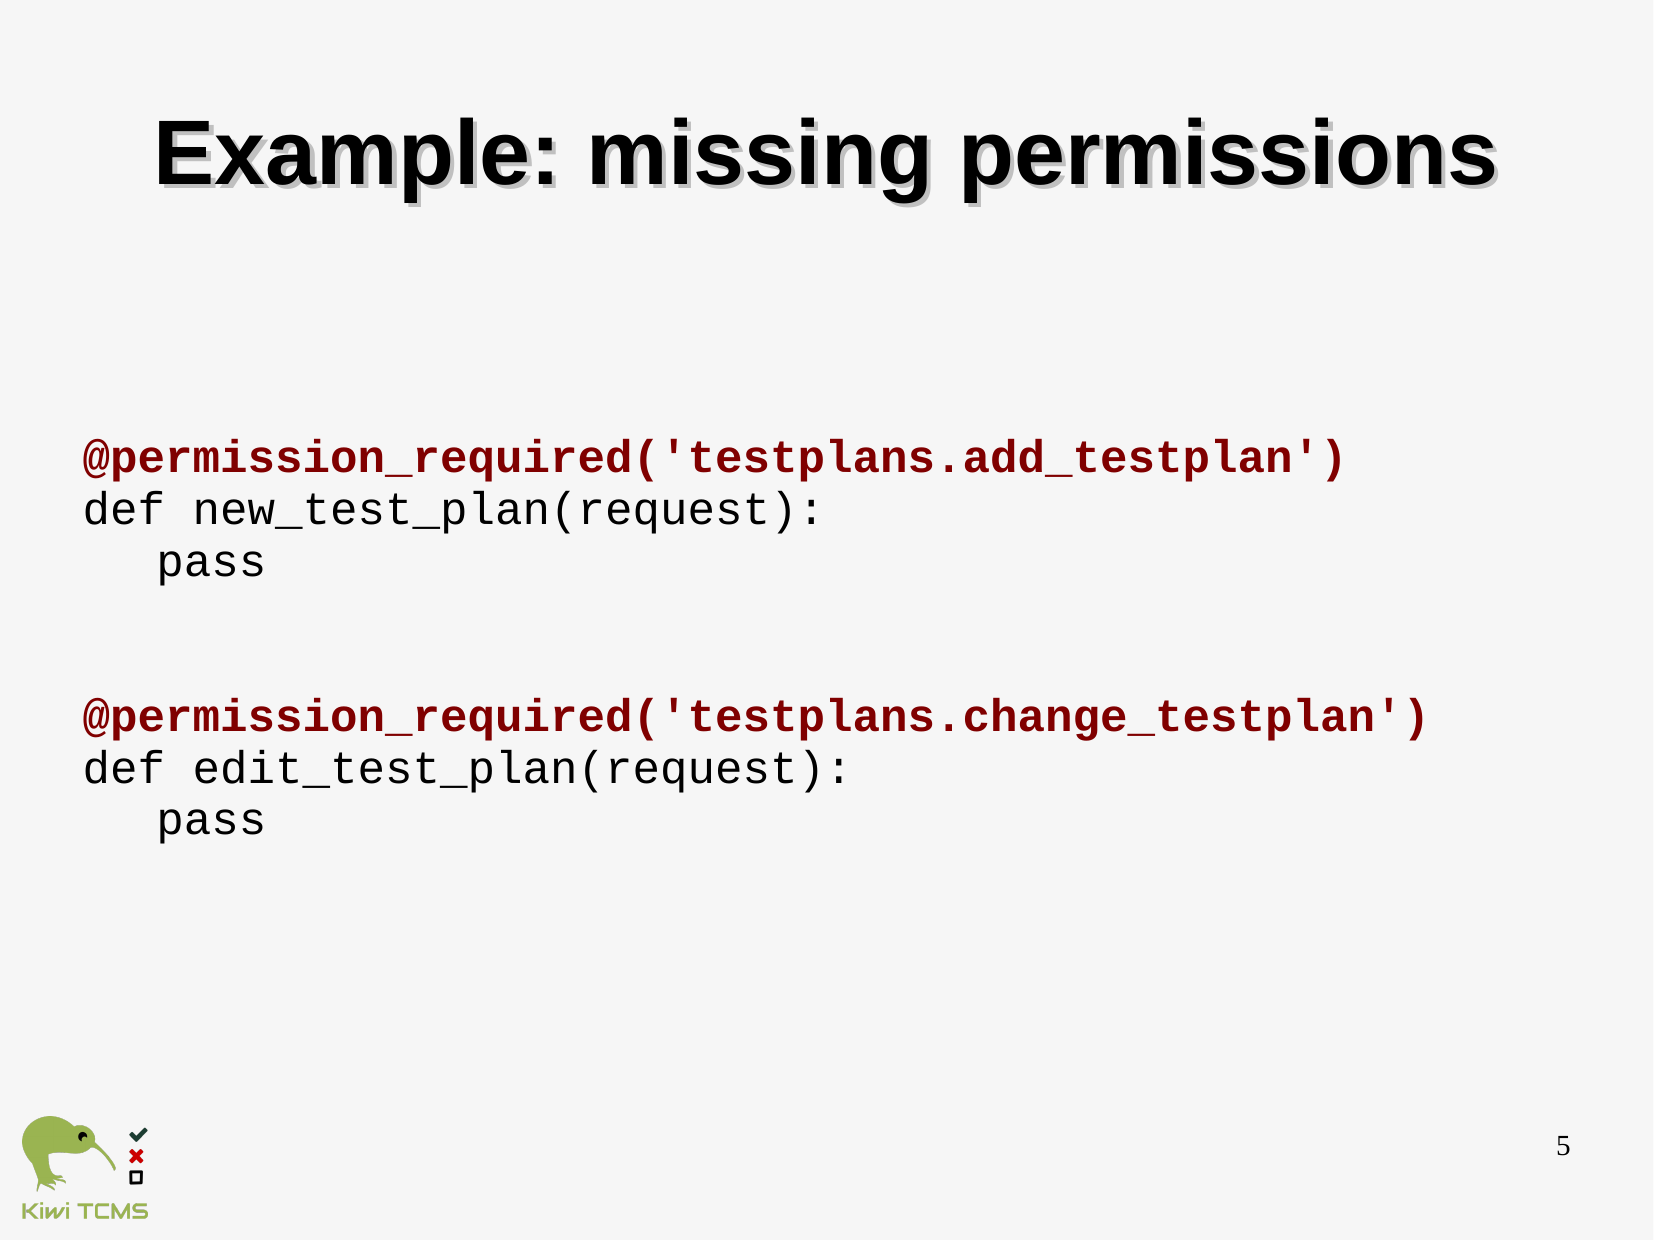

# Example: missing permissions
@permission_required('testplans.add_testplan')
def new_test_plan(request):
	pass
@permission_required('testplans.change_testplan')
def edit_test_plan(request):
	pass
5